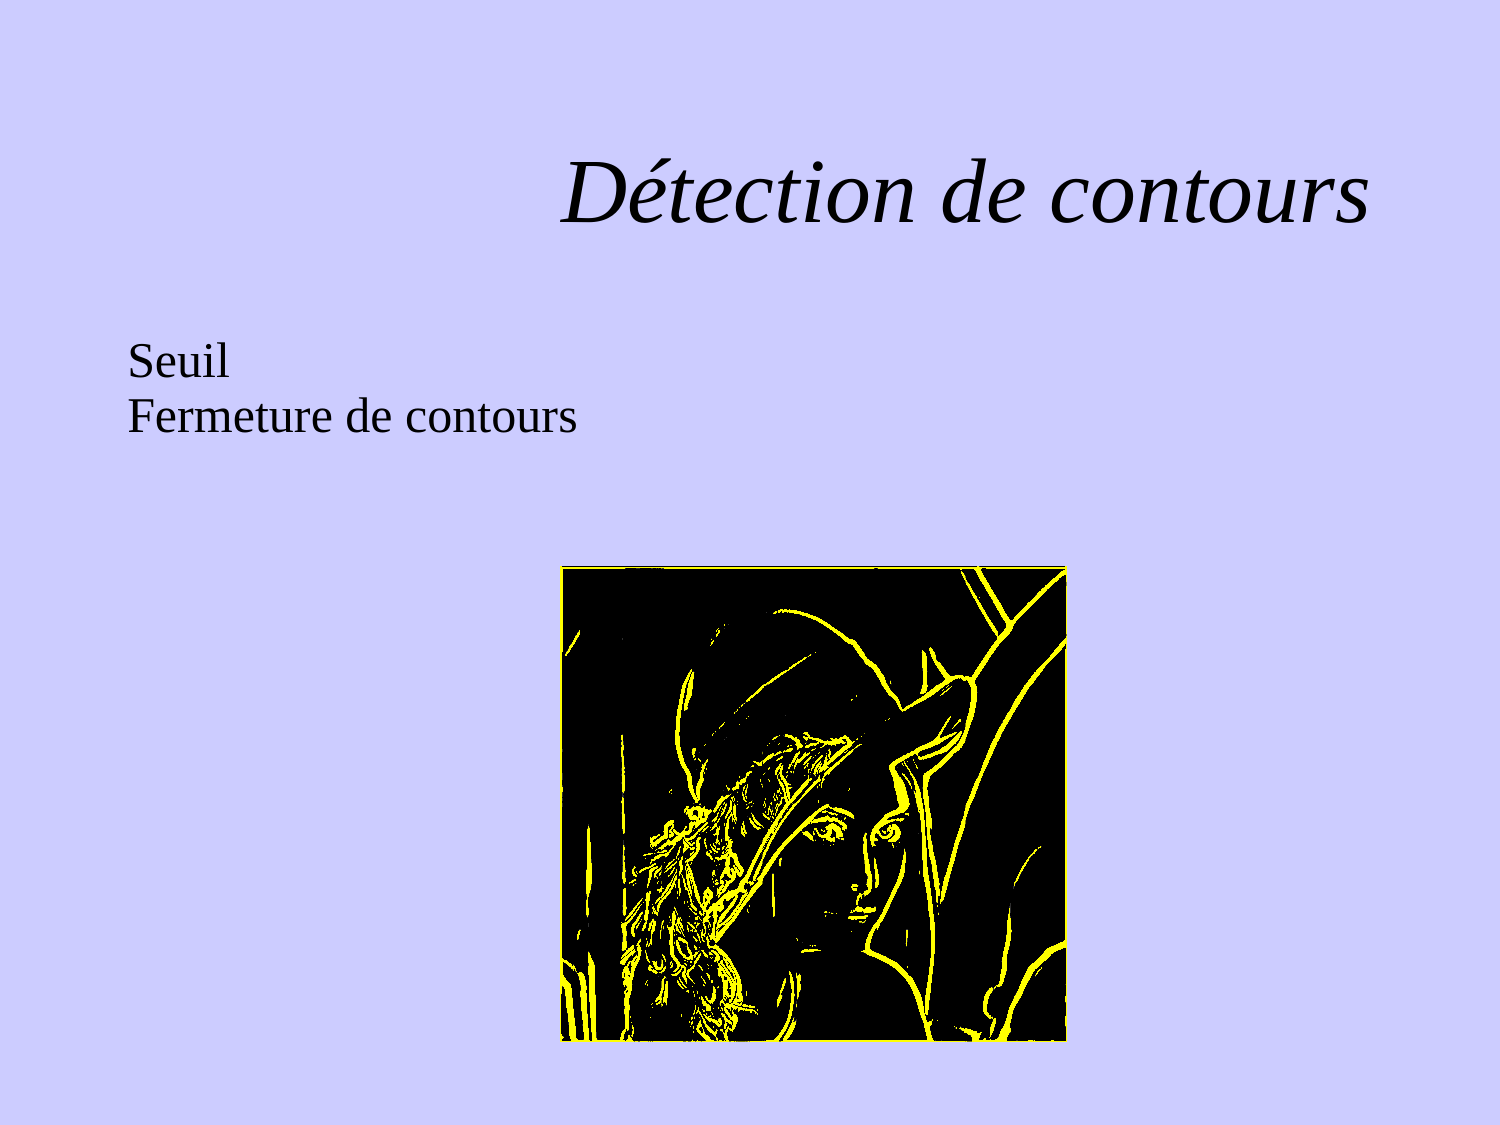

# Détection de contours
Seuil
Fermeture de contours